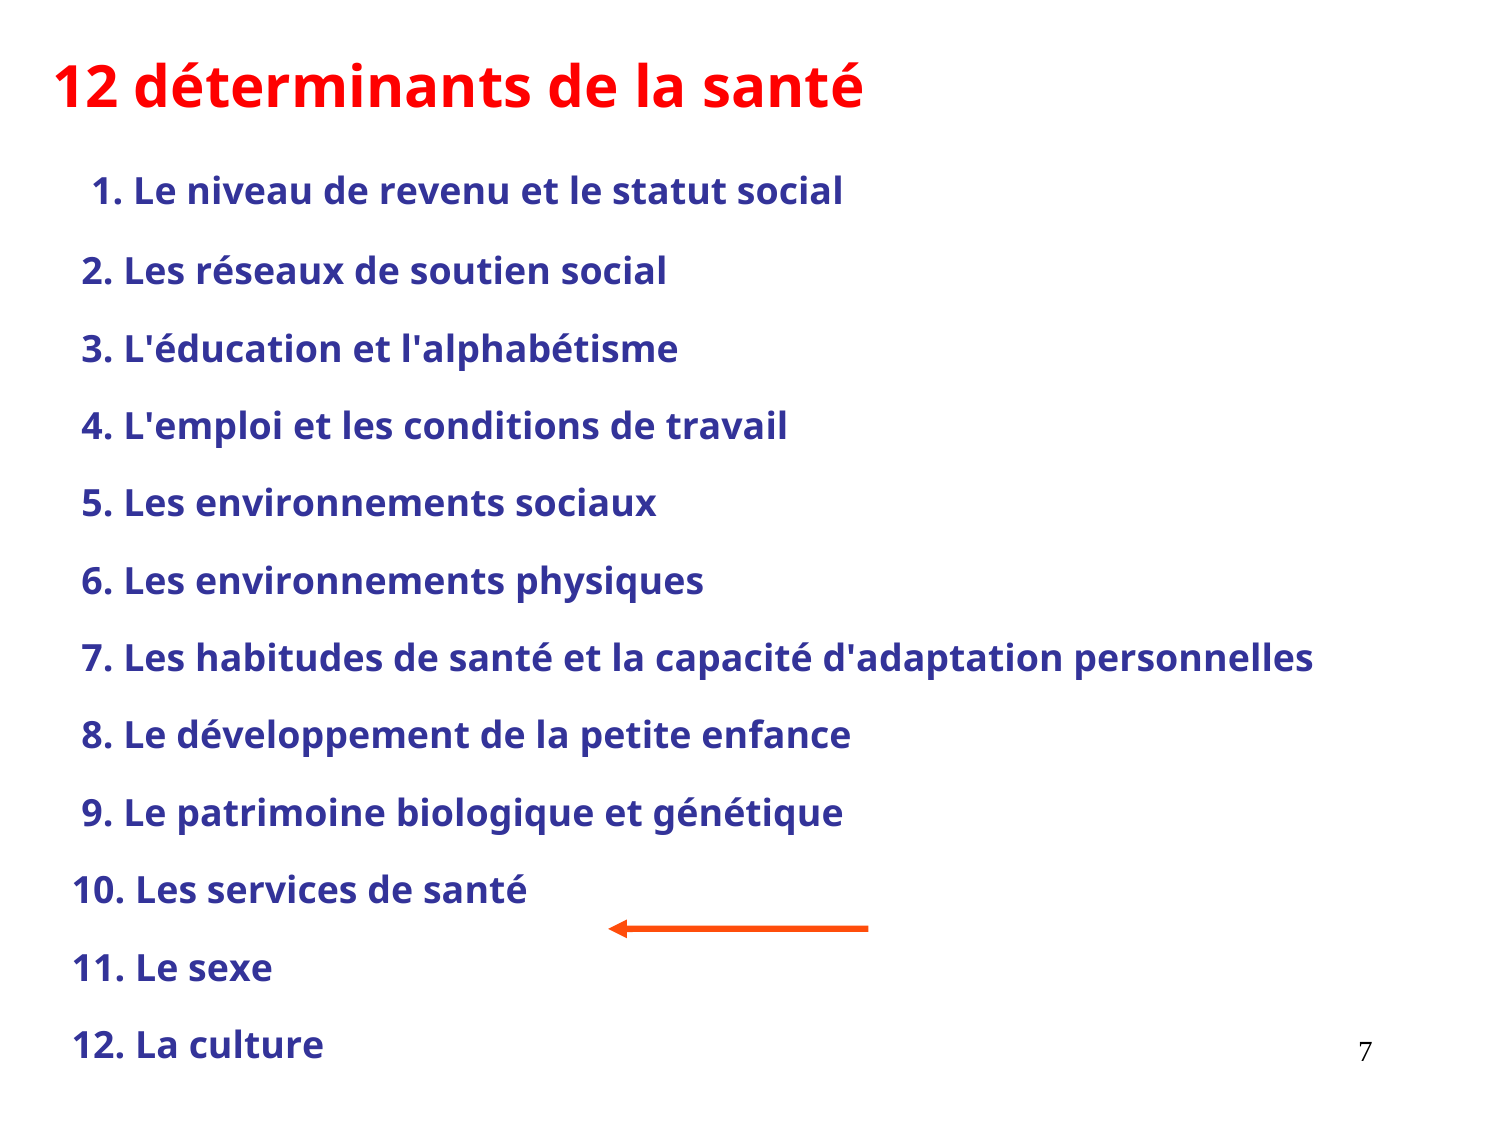

12 déterminants de la santé
 1. Le niveau de revenu et le statut social
 2. Les réseaux de soutien social
 3. L'éducation et l'alphabétisme
 4. L'emploi et les conditions de travail
 5. Les environnements sociaux
 6. Les environnements physiques
 7. Les habitudes de santé et la capacité d'adaptation personnelles
 8. Le développement de la petite enfance
 9. Le patrimoine biologique et génétique
 10. Les services de santé
 11. Le sexe
 12. La culture